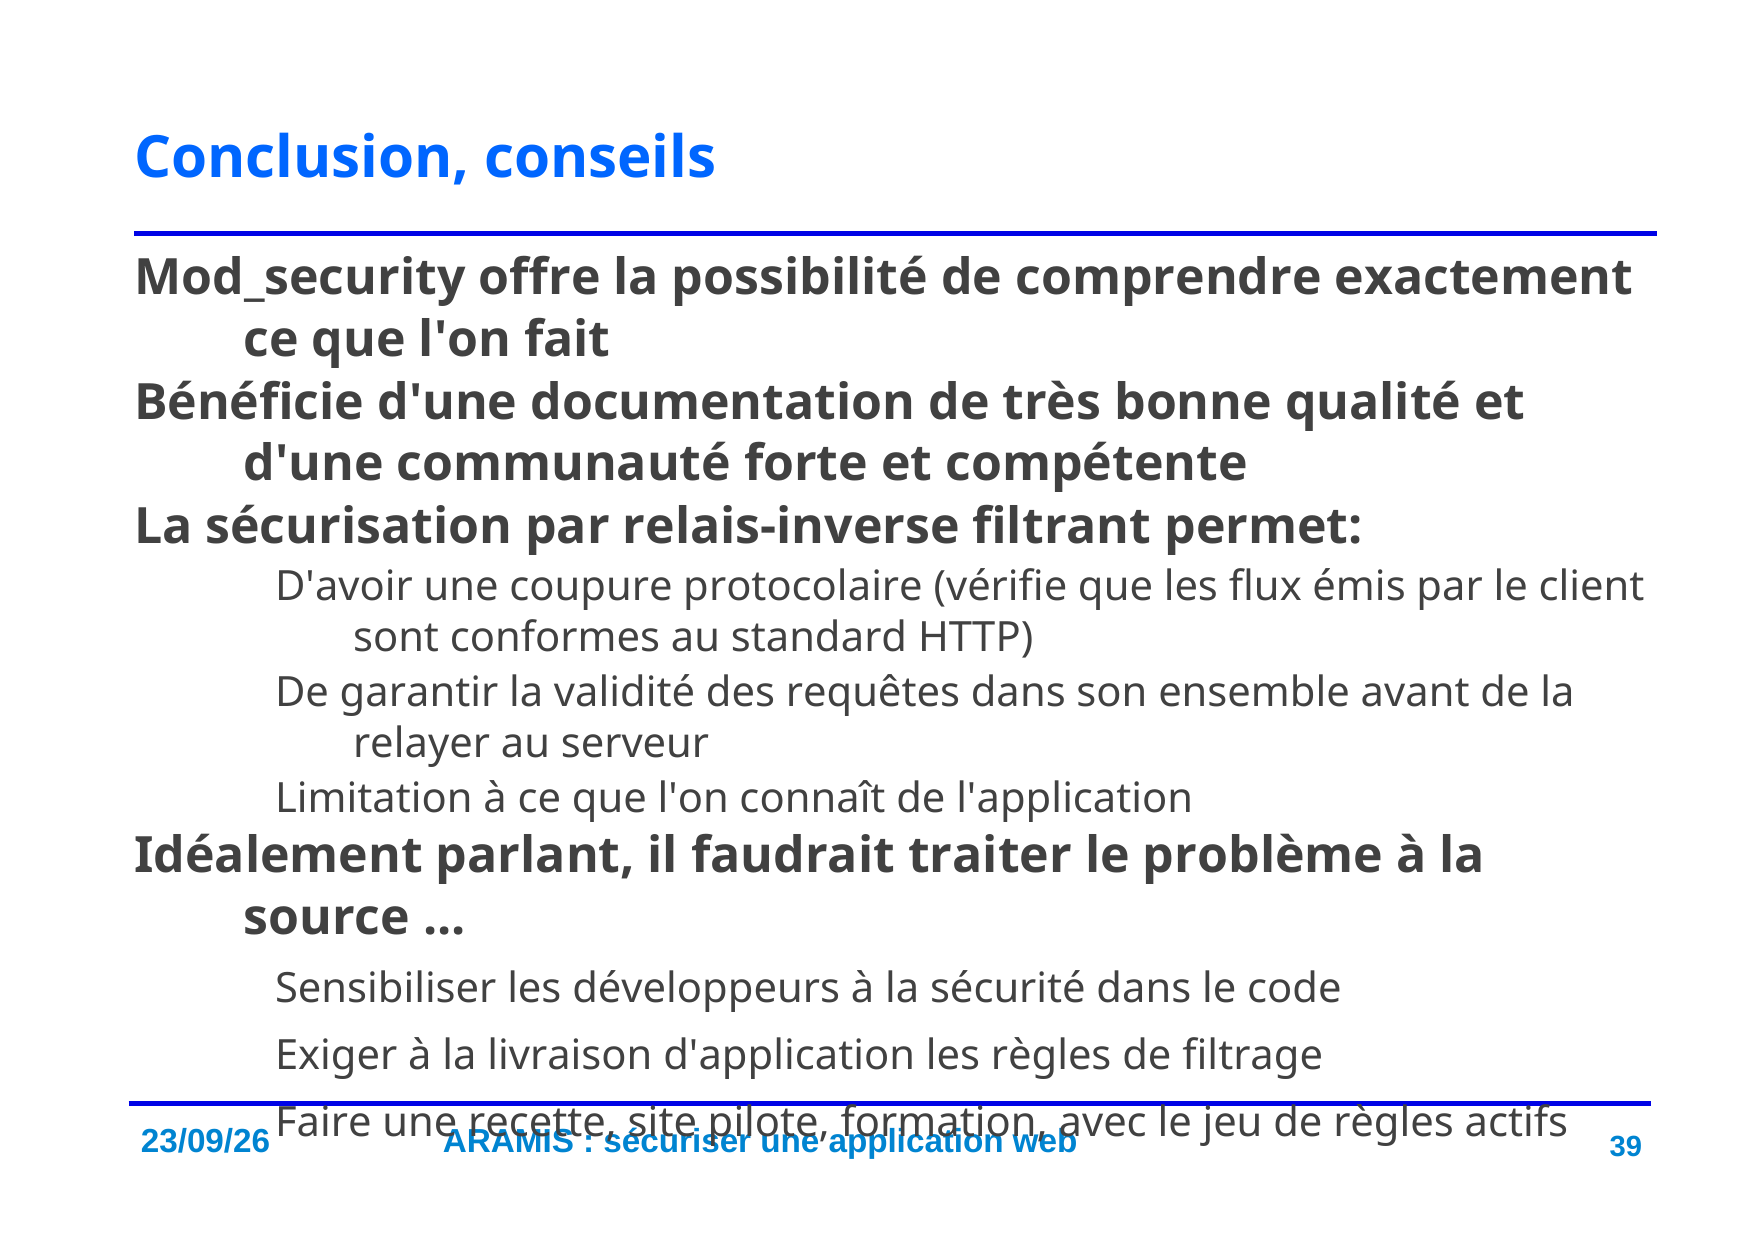

# Conclusion, conseils
Mod_security offre la possibilité de comprendre exactement ce que l'on fait
Bénéficie d'une documentation de très bonne qualité et d'une communauté forte et compétente
La sécurisation par relais-inverse filtrant permet:
D'avoir une coupure protocolaire (vérifie que les flux émis par le client sont conformes au standard HTTP)
De garantir la validité des requêtes dans son ensemble avant de la relayer au serveur
Limitation à ce que l'on connaît de l'application
Idéalement parlant, il faudrait traiter le problème à la source ...
Sensibiliser les développeurs à la sécurité dans le code
Exiger à la livraison d'application les règles de filtrage
Faire une recette, site pilote, formation, avec le jeu de règles actifs
ARAMIS : sécuriser une application web
39